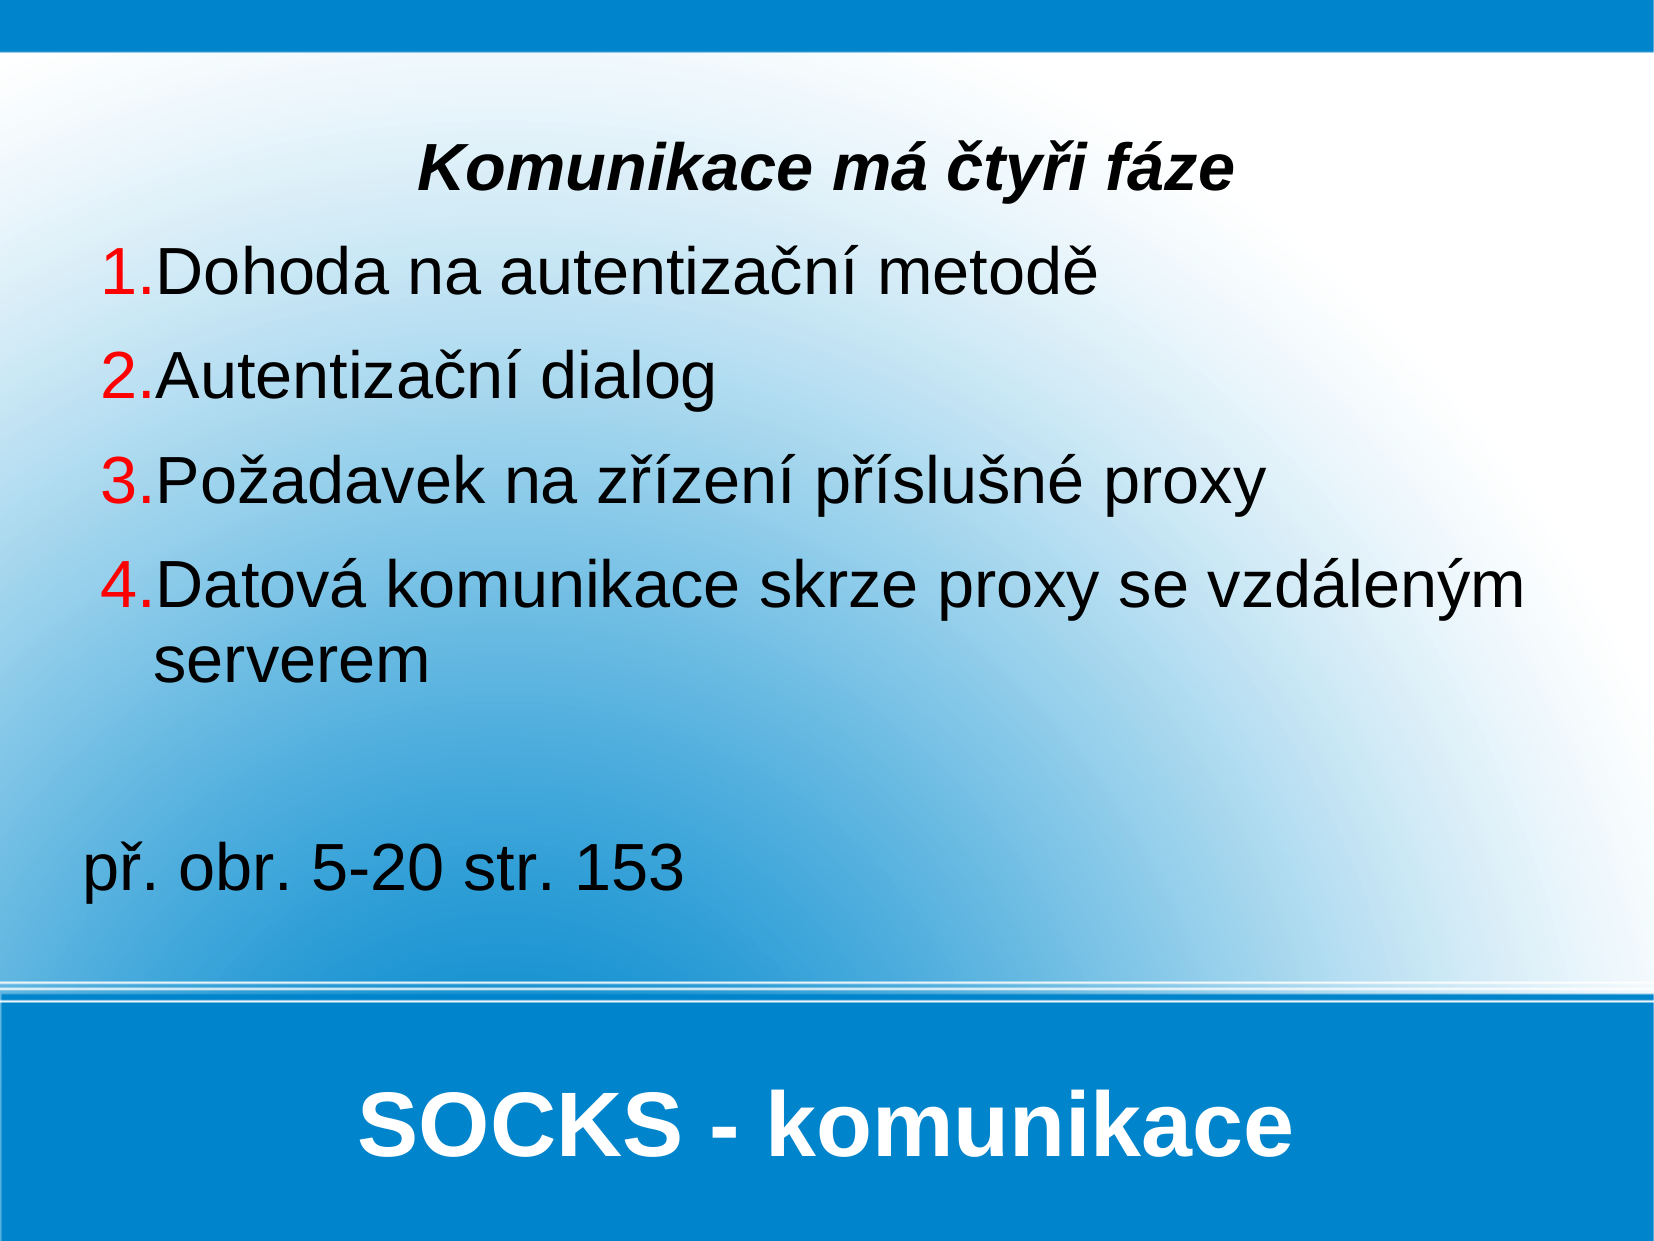

Komunikace má čtyři fáze
Dohoda na autentizační metodě
Autentizační dialog
Požadavek na zřízení příslušné proxy
Datová komunikace skrze proxy se vzdáleným serverem
př. obr. 5-20 str. 153
# SOCKS - komunikace